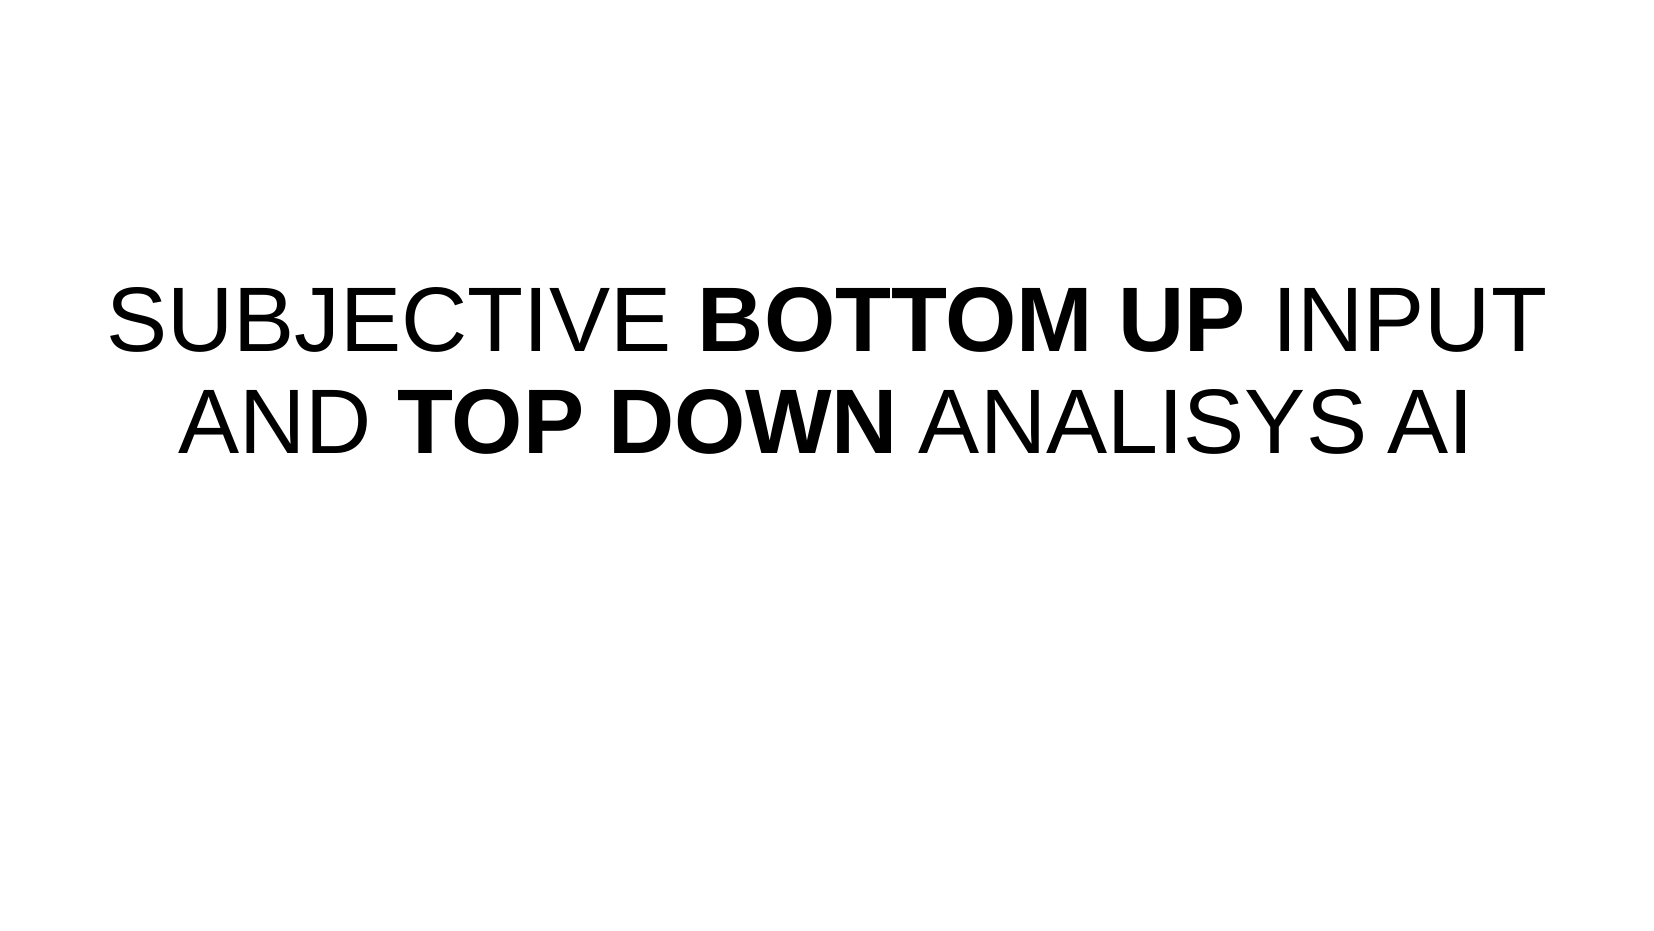

# SUBJECTIVE BOTTOM UP INPUT AND TOP DOWN ANALISYS AI